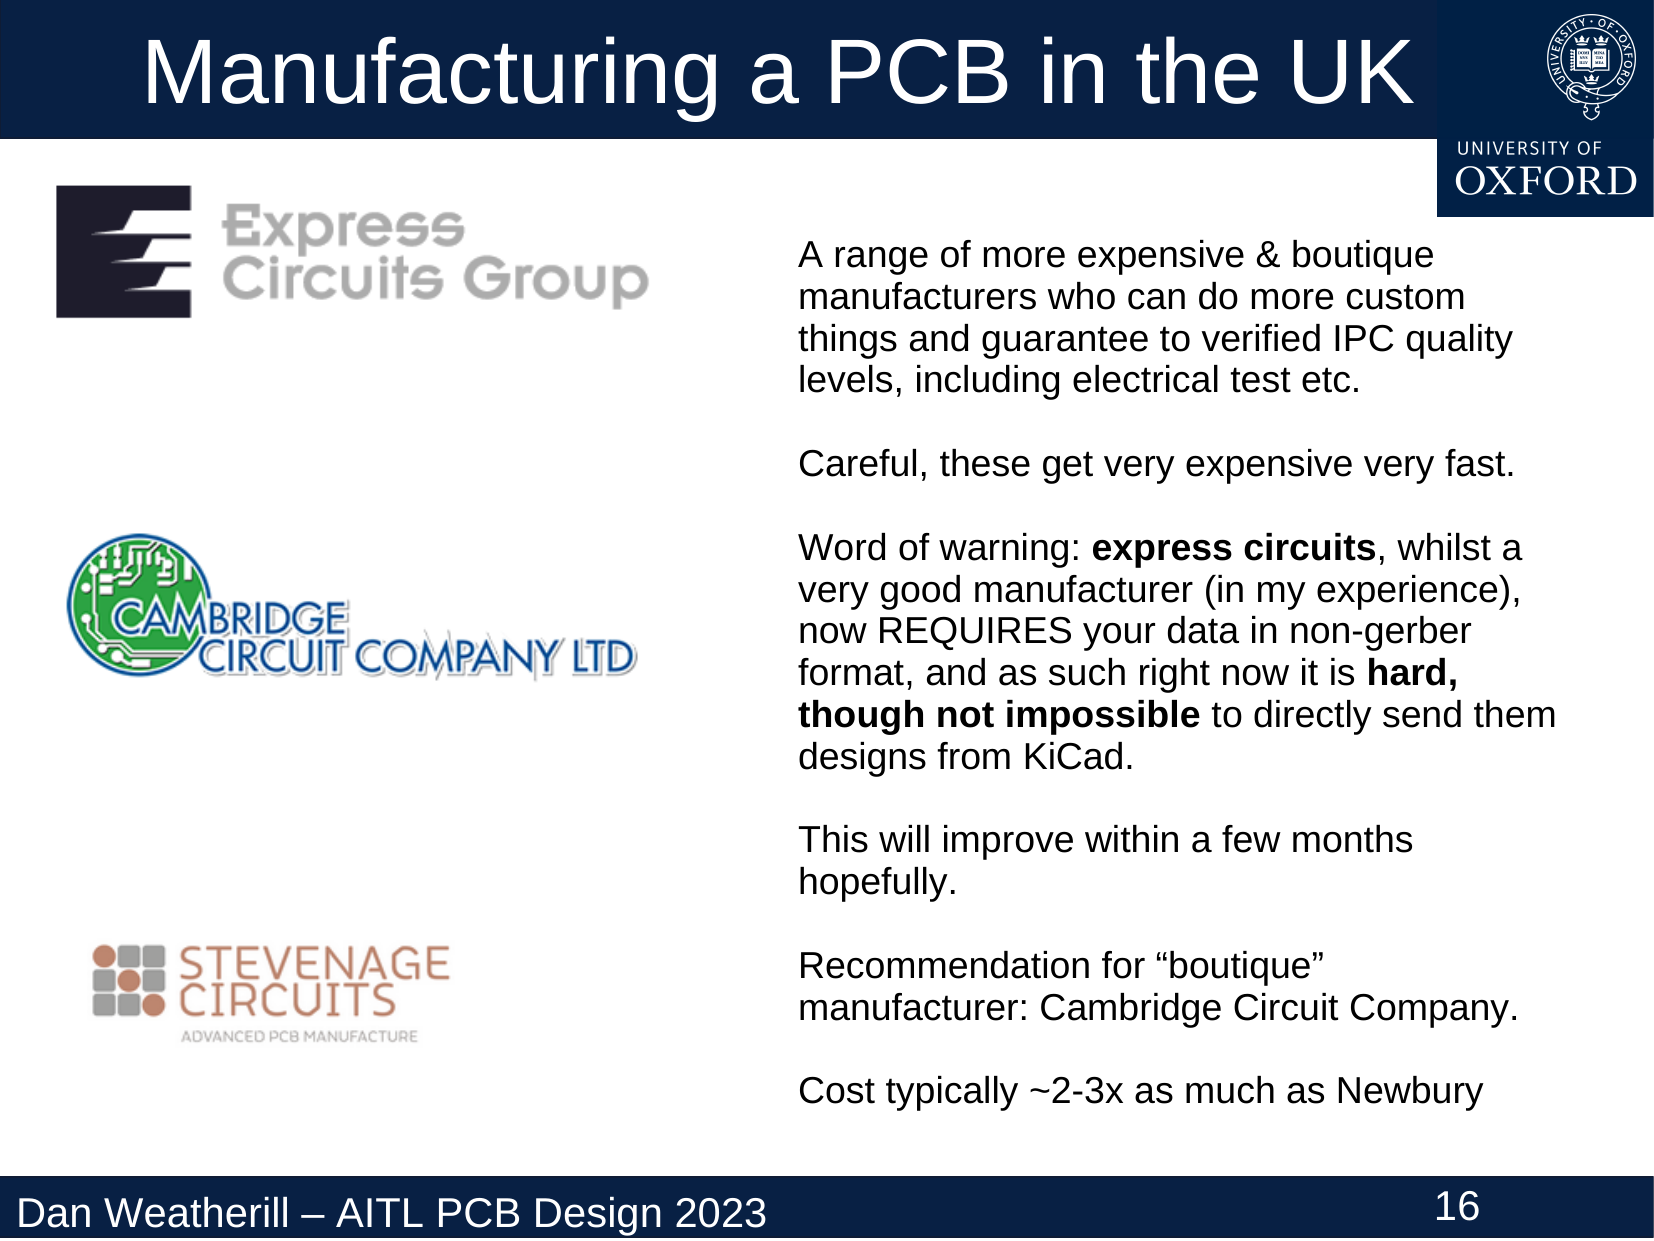

# Manufacturing a PCB in the UK
A range of more expensive & boutique manufacturers who can do more custom things and guarantee to verified IPC quality levels, including electrical test etc.
Careful, these get very expensive very fast.
Word of warning: express circuits, whilst a very good manufacturer (in my experience), now REQUIRES your data in non-gerber format, and as such right now it is hard, though not impossible to directly send them designs from KiCad.
This will improve within a few months hopefully.
Recommendation for “boutique” manufacturer: Cambridge Circuit Company.
Cost typically ~2-3x as much as Newbury